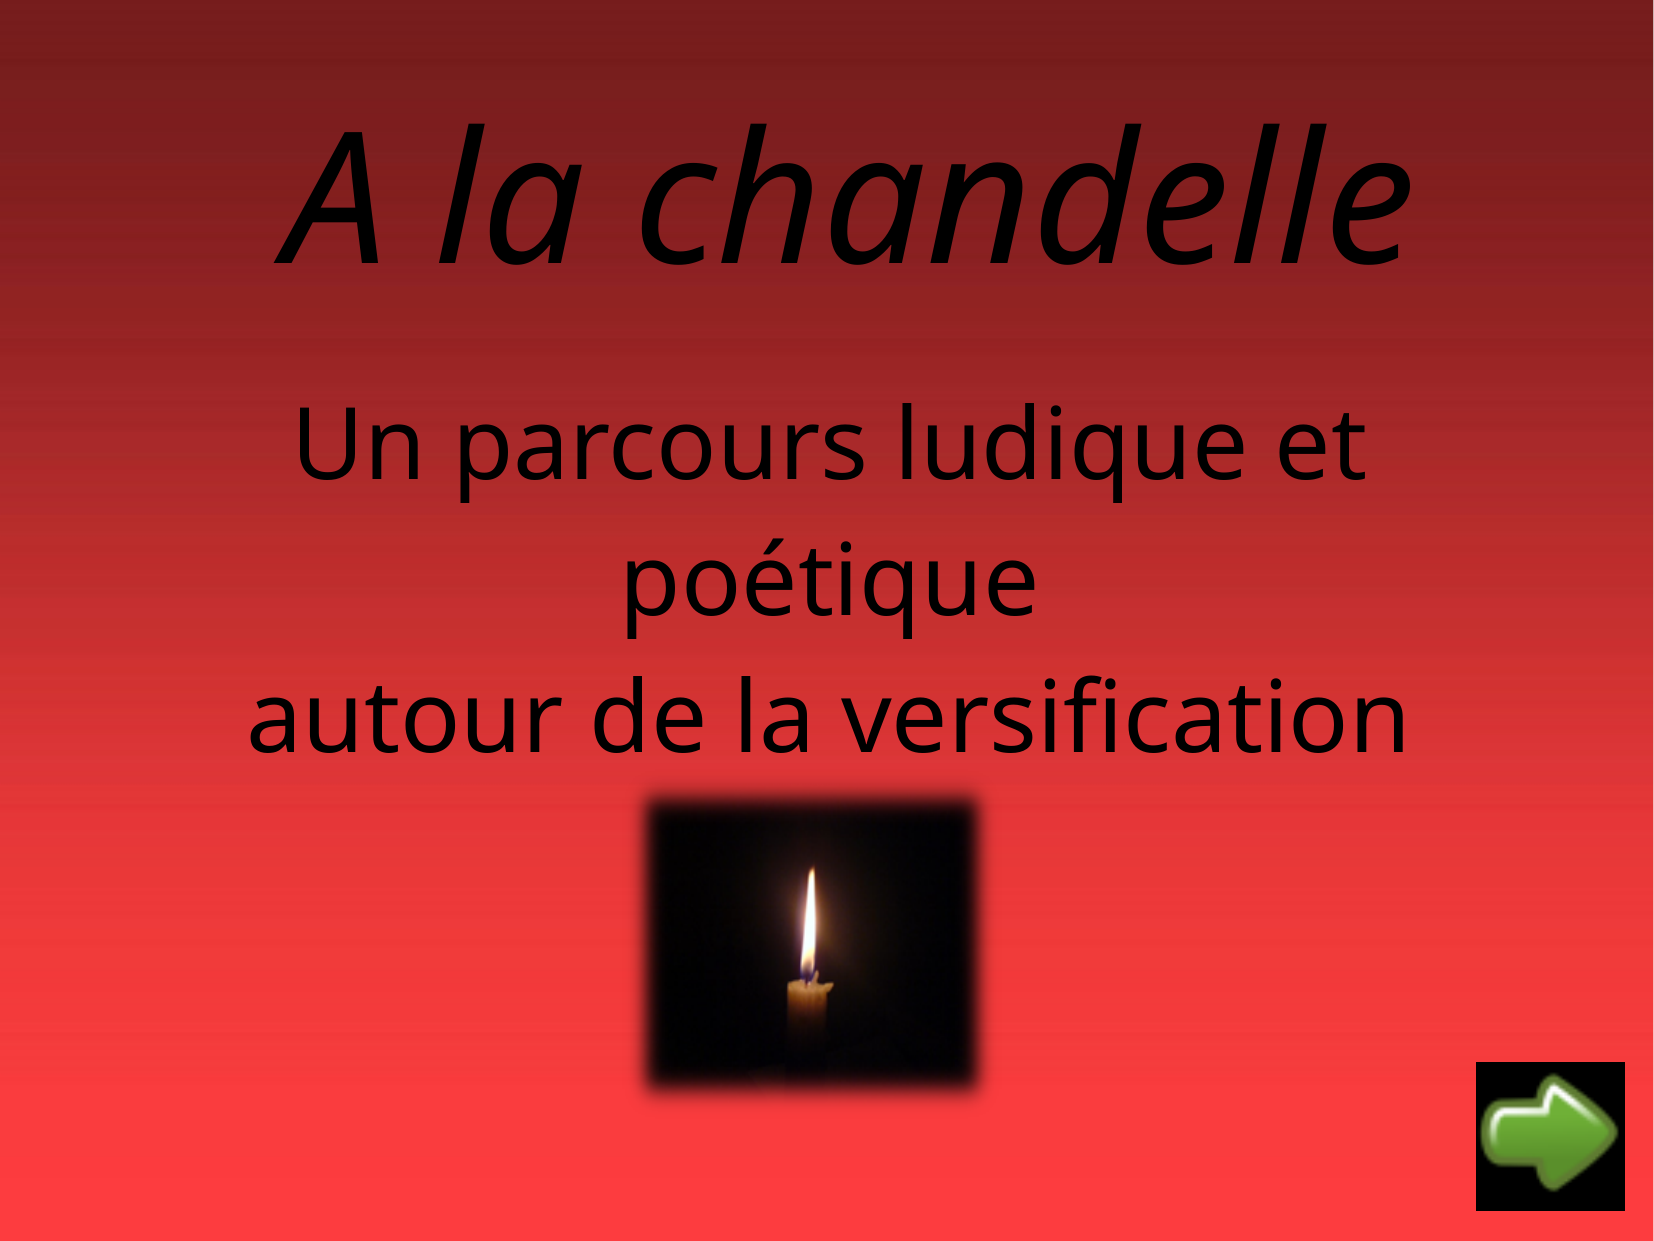

# A la chandelle
Un parcours ludique et poétique
autour de la versification